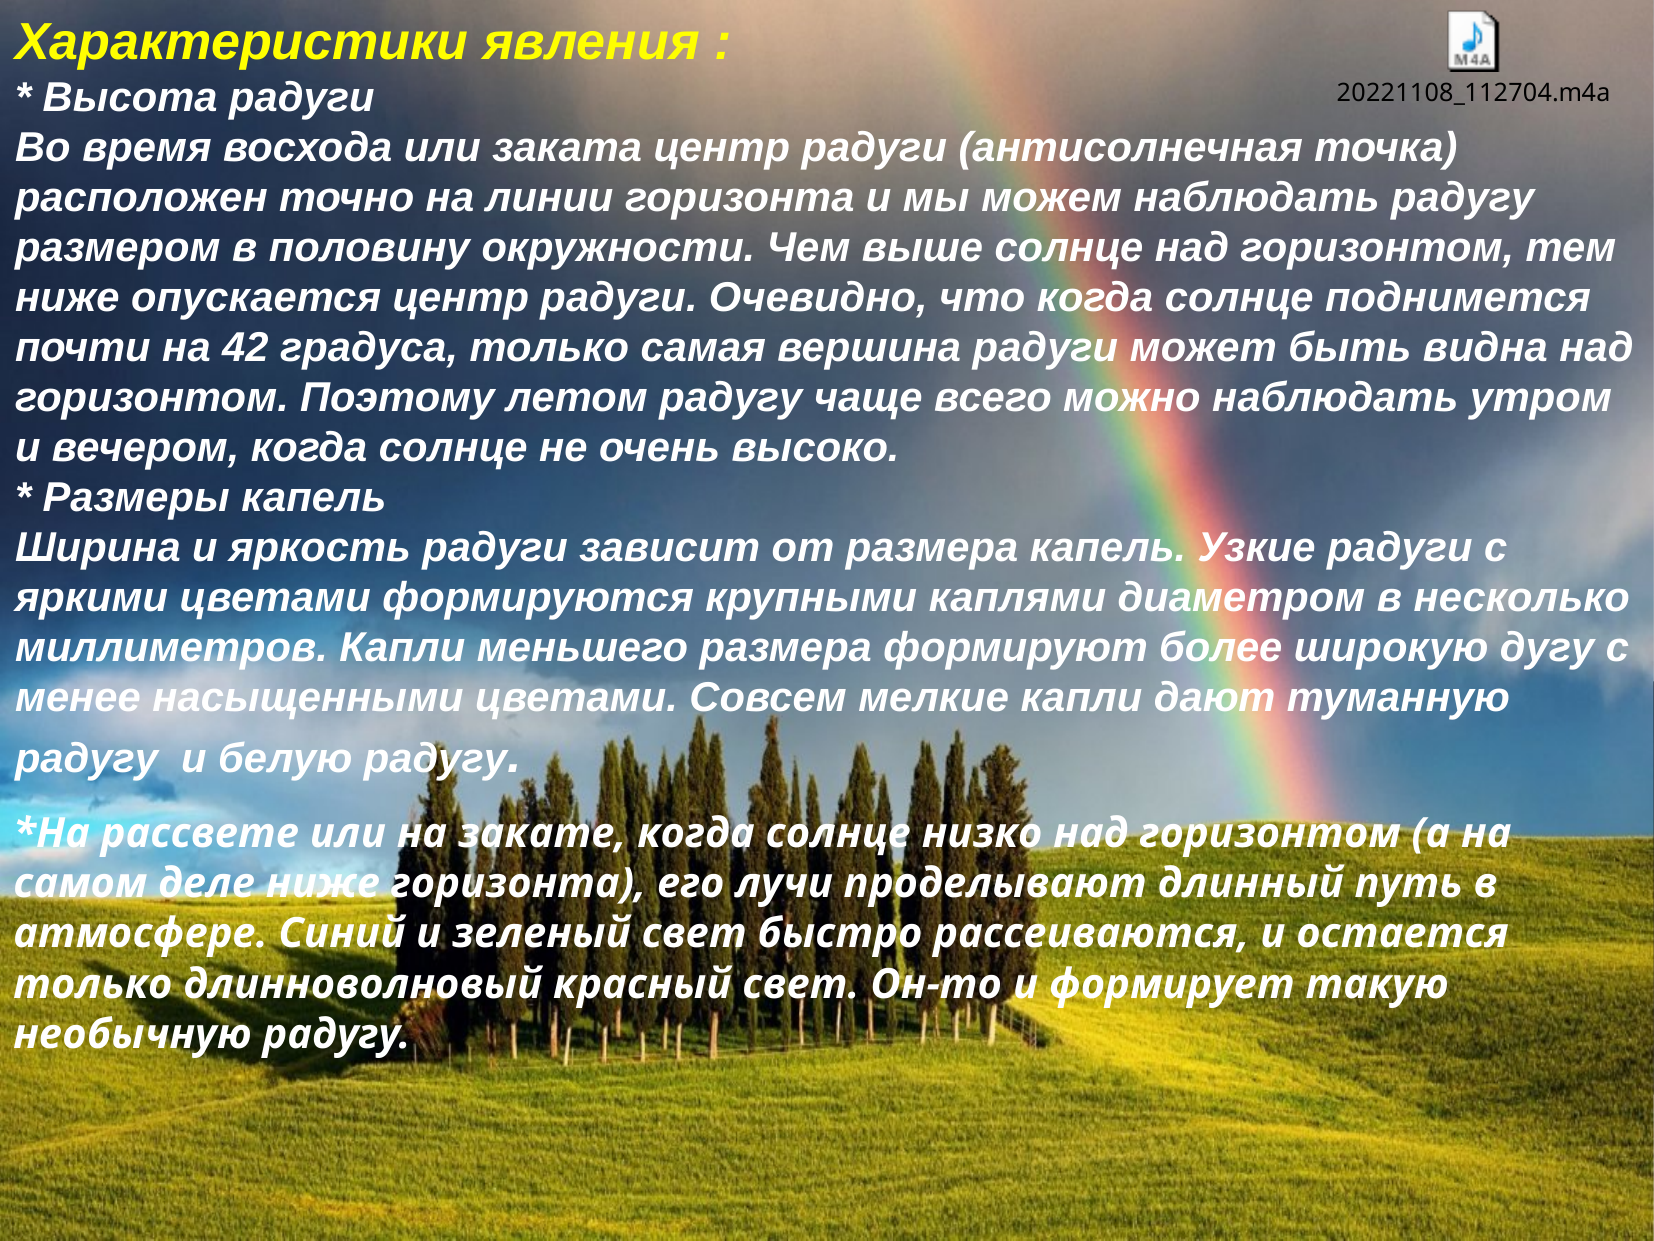

Характеристики явления :
* Высота радуги
Во время восхода или заката центр радуги (антисолнечная точка) расположен точно на линии горизонта и мы можем наблюдать радугу размером в половину окружности. Чем выше солнце над горизонтом, тем ниже опускается центр радуги. Очевидно, что когда солнце поднимется почти на 42 градуса, только самая вершина радуги может быть видна над горизонтом. Поэтому летом радугу чаще всего можно наблюдать утром и вечером, когда солнце не очень высоко.
* Размеры капель
Ширина и яркость радуги зависит от размера капель. Узкие радуги с яркими цветами формируются крупными каплями диаметром в несколько миллиметров. Капли меньшего размера формируют более широкую дугу с менее насыщенными цветами. Совсем мелкие капли дают туманную радугу  и белую радугу.
*На рассвете или на закате, когда солнце низко над горизонтом (а на самом деле ниже горизонта), его лучи проделывают длинный путь в атмосфере. Синий и зеленый свет быстро рассеиваются, и остается только длинноволновый красный свет. Он-то и формирует такую необычную радугу.